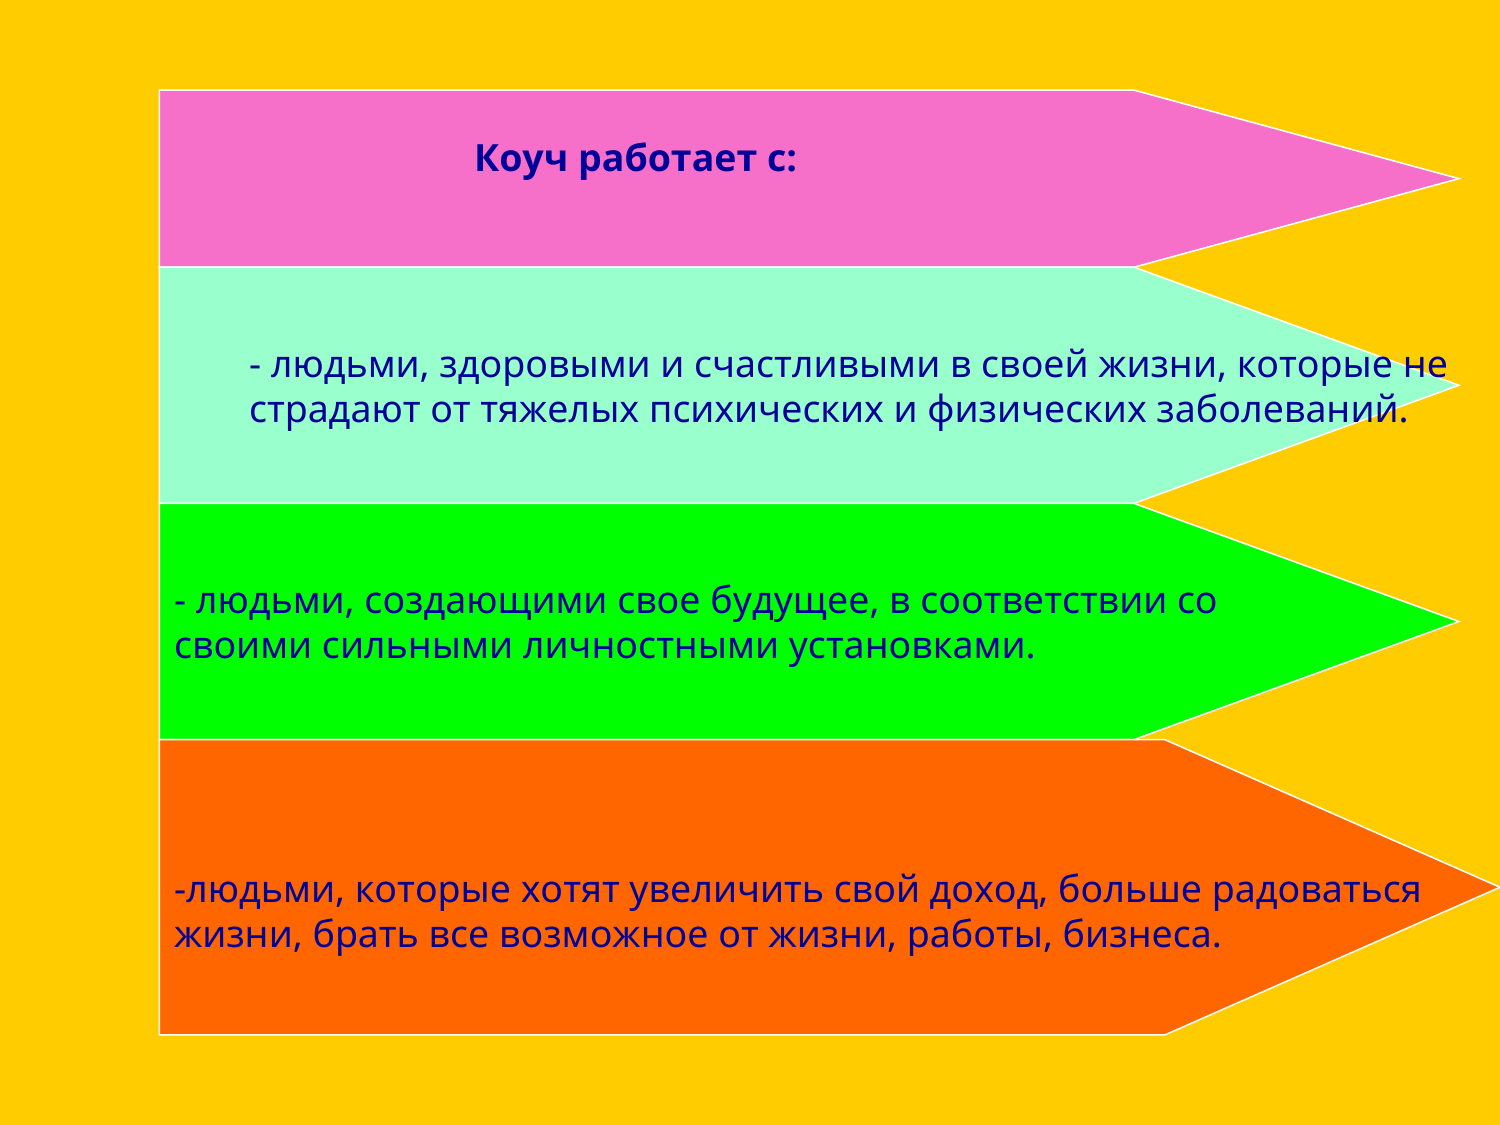

Коуч работает с:
- людьми, здоровыми и счастливыми в своей жизни, которые не
страдают от тяжелых психических и физических заболеваний.
- людьми, создающими свое будущее, в соответствии со
своими сильными личностными установками.
-людьми, которые хотят увеличить свой доход, больше радоваться
жизни, брать все возможное от жизни, работы, бизнеса.